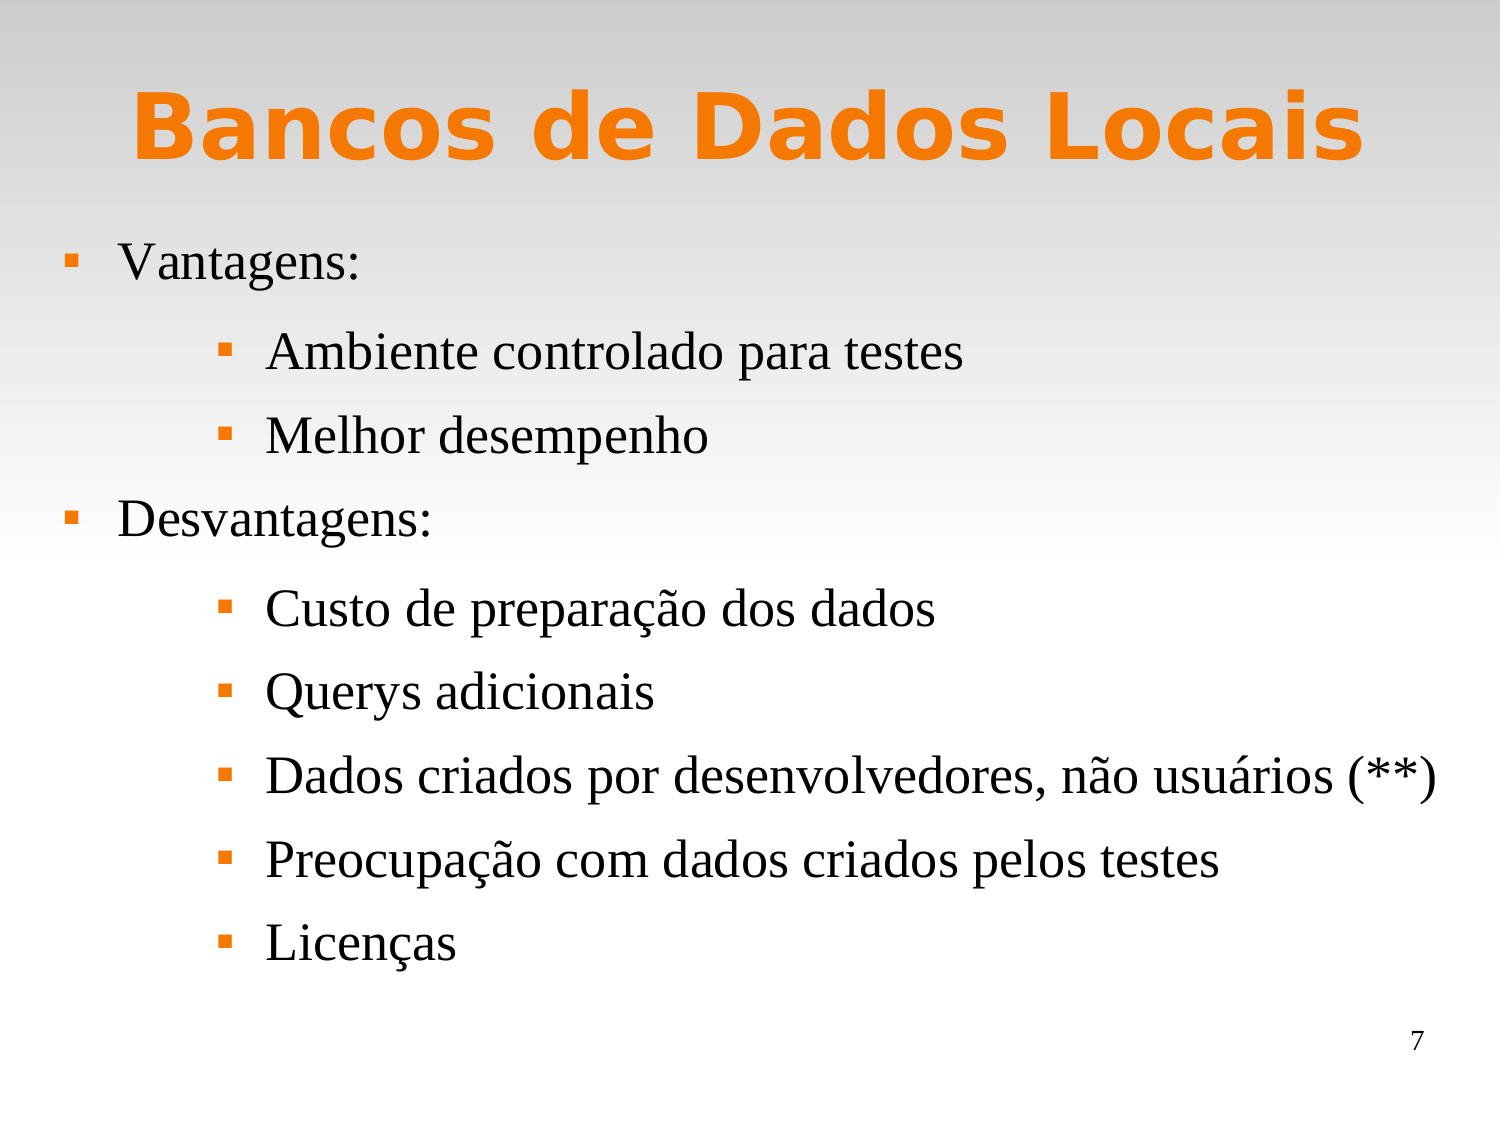

# Bancos de Dados Locais
Vantagens:
Ambiente controlado para testes
Melhor desempenho
Desvantagens:
Custo de preparação dos dados
Querys adicionais
Dados criados por desenvolvedores, não usuários (**)
Preocupação com dados criados pelos testes
Licenças
7